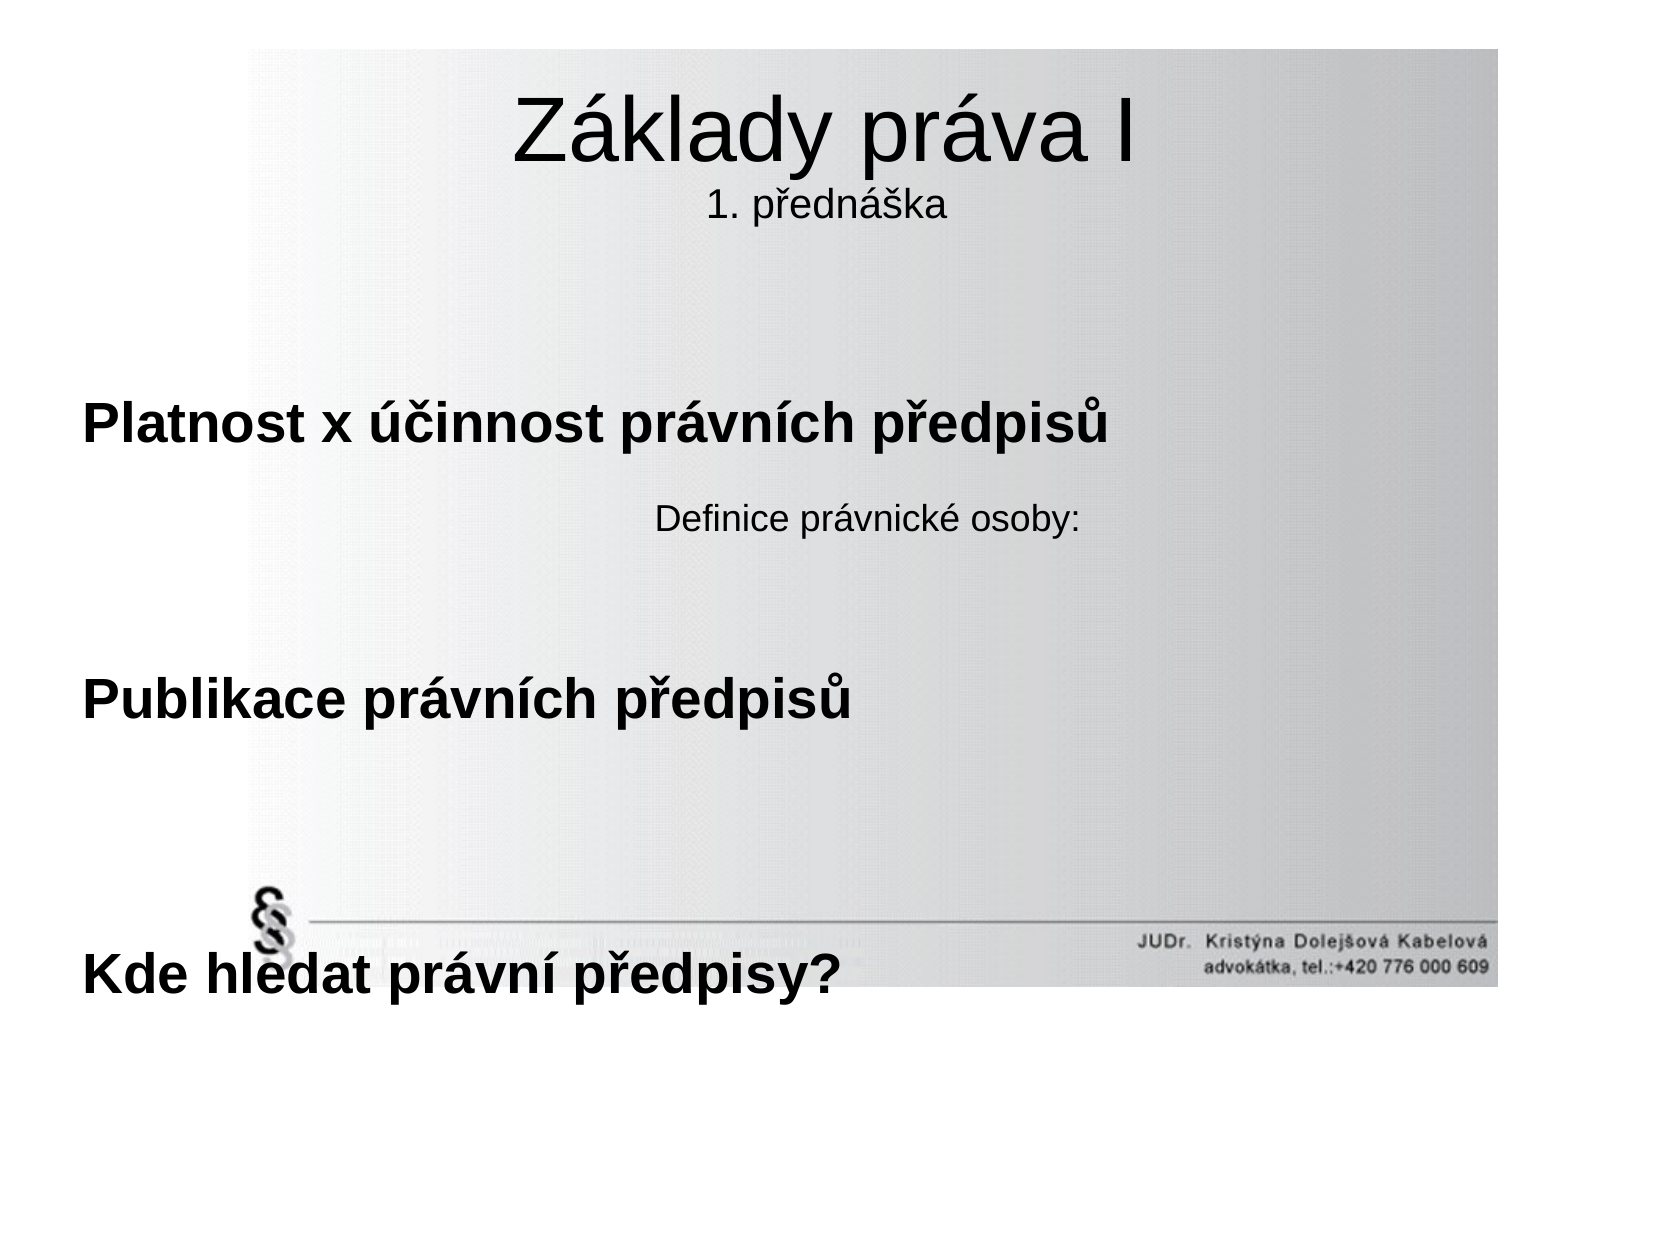

# Základy práva I 1. přednáška
Platnost x účinnost právních předpisů
Publikace právních předpisů
Kde hledat právní předpisy?